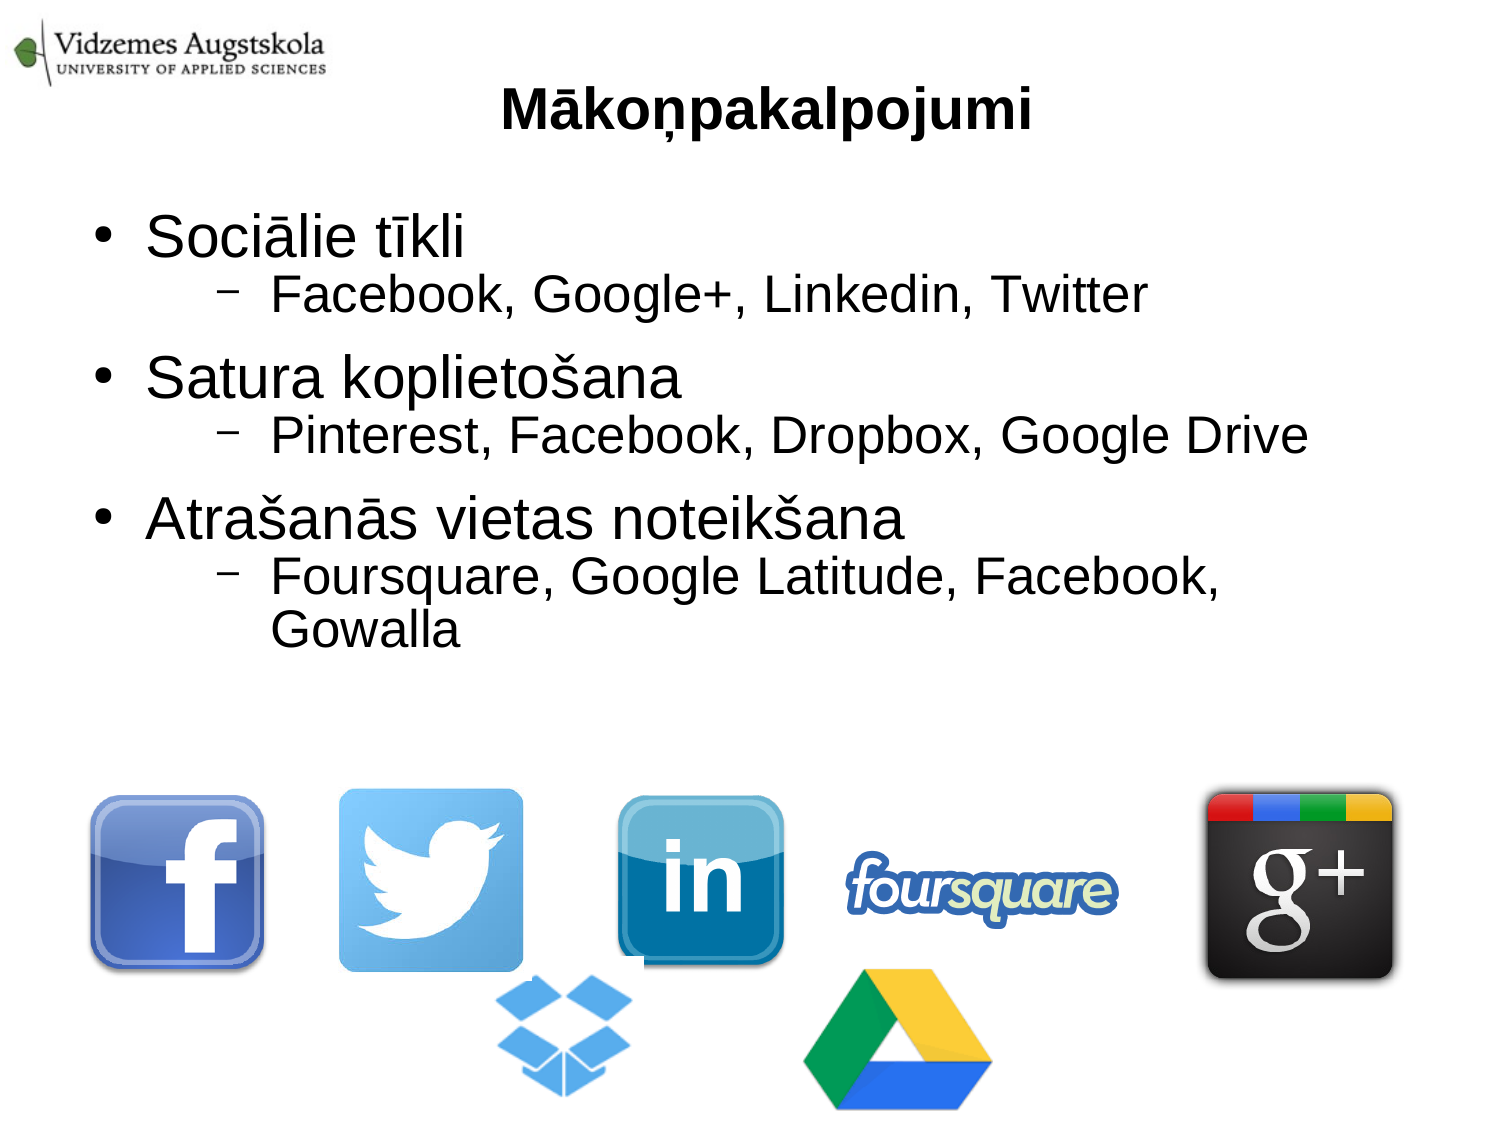

# Mākoņpakalpojumi
Sociālie tīkli
Facebook, Google+, Linkedin, Twitter
Satura koplietošana
Pinterest, Facebook, Dropbox, Google Drive
Atrašanās vietas noteikšana
Foursquare, Google Latitude, Facebook, Gowalla